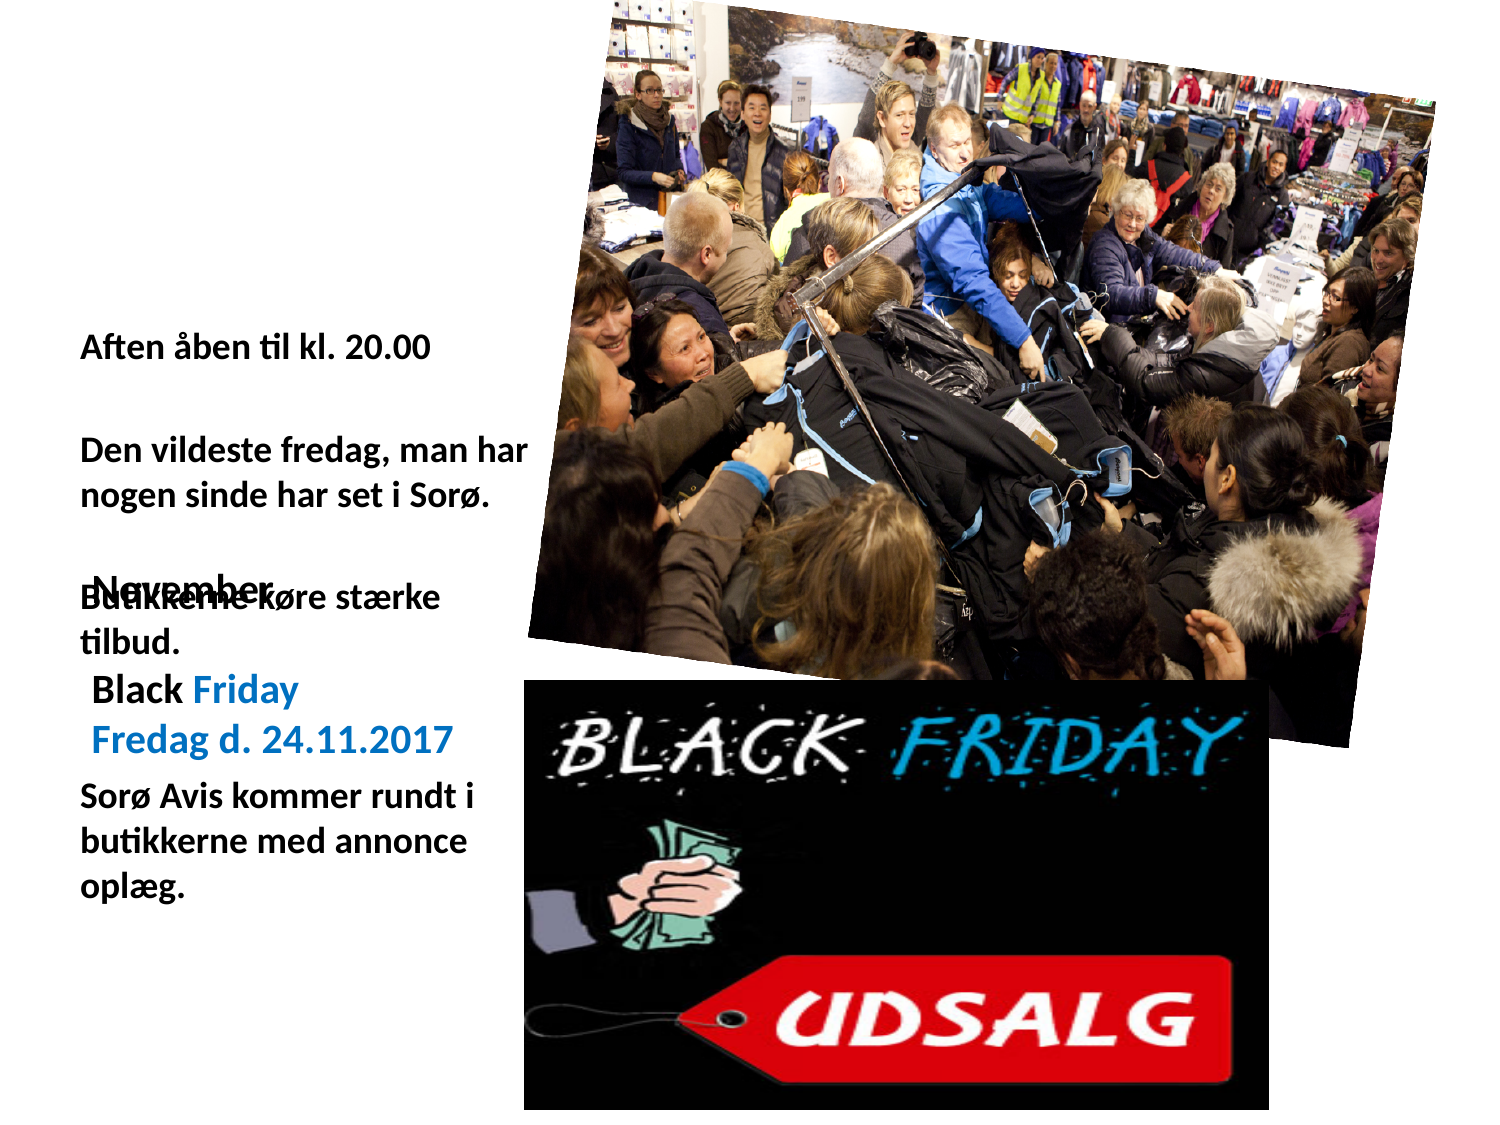

# November Black Friday Fredag d. 24.11.2017
Aften åben til kl. 20.00
Den vildeste fredag, man har nogen sinde har set i Sorø.
Butikkerne køre stærke tilbud.
Sorø Avis kommer rundt i butikkerne med annonce oplæg.